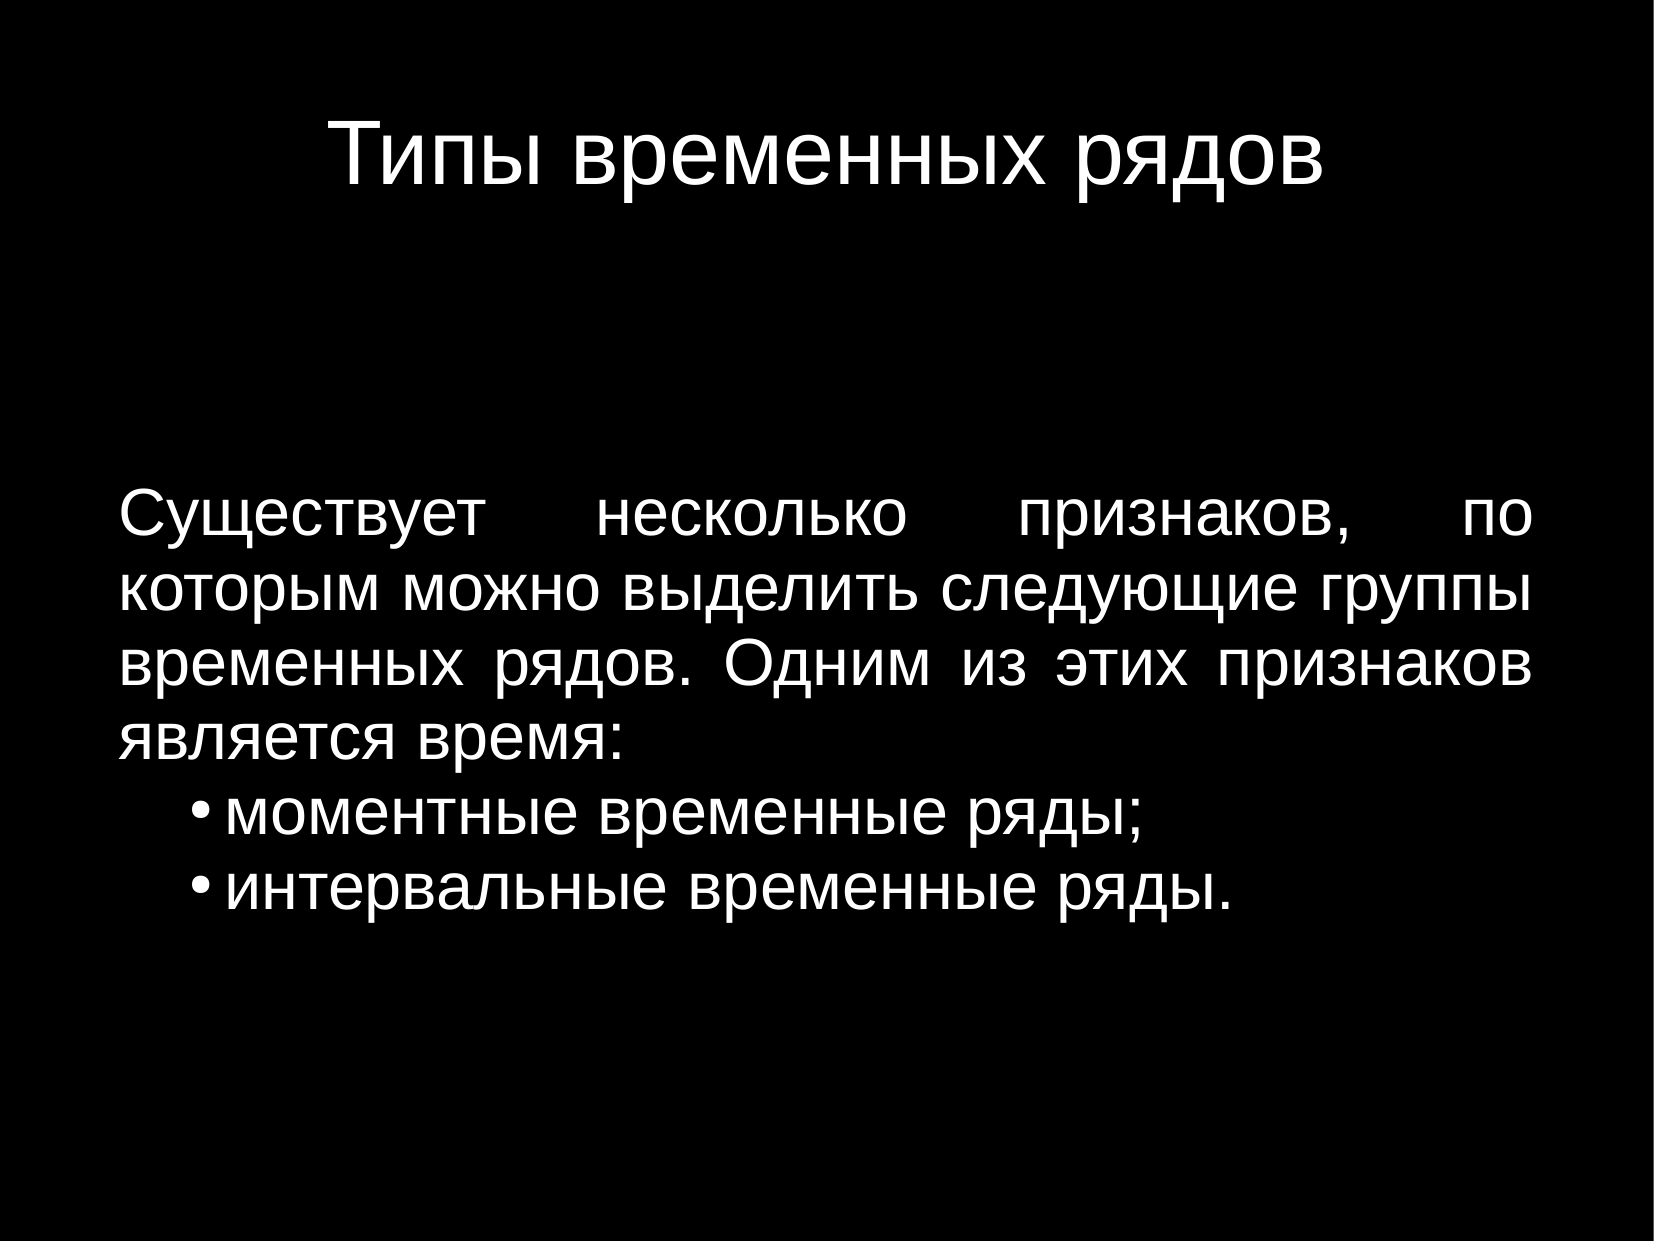

# Типы временных рядов
Существует несколько признаков, по которым можно выделить следующие группы временных рядов. Одним из этих признаков является время:
моментные временные ряды;
интервальные временные ряды.